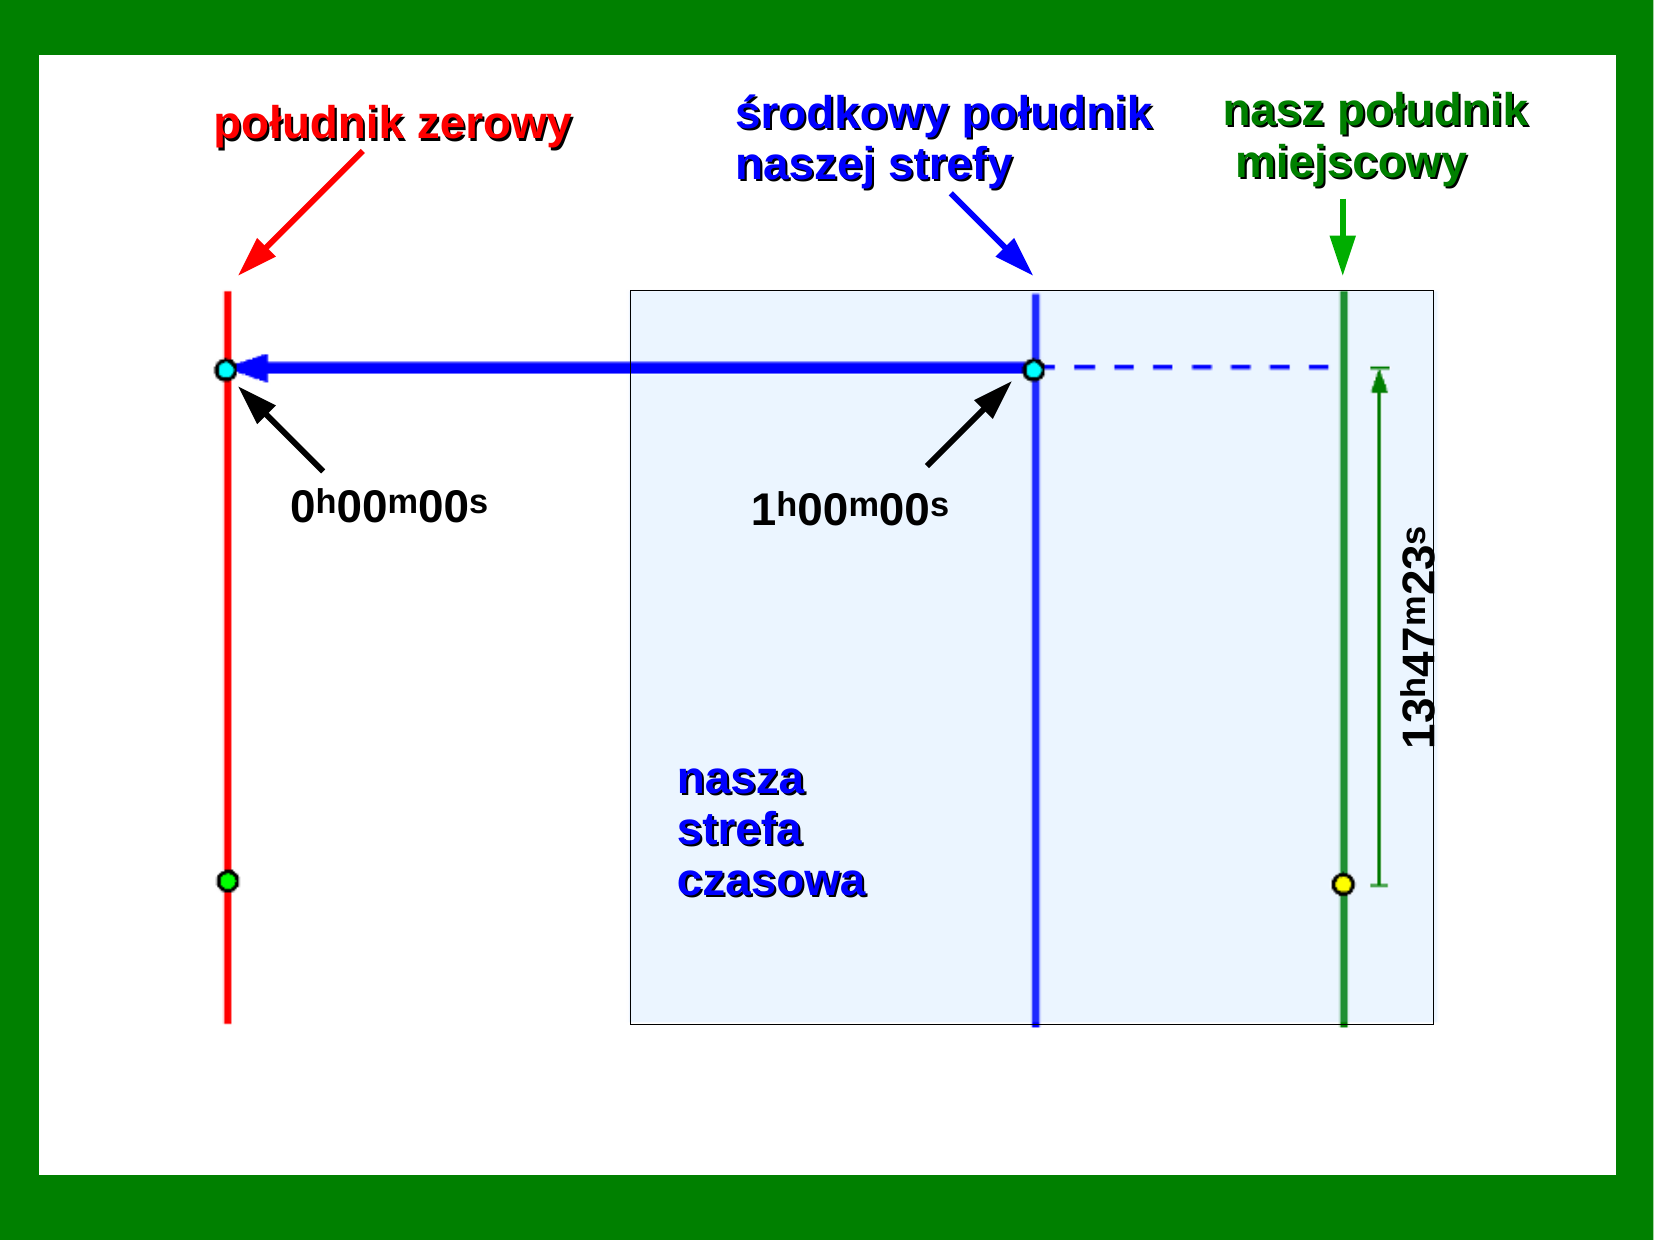

nasz południk
 miejscowy
środkowy południk
naszej strefy
południk zerowy
0h00m00s
1h00m00s
13h47m23s
nasza
strefa
czasowa